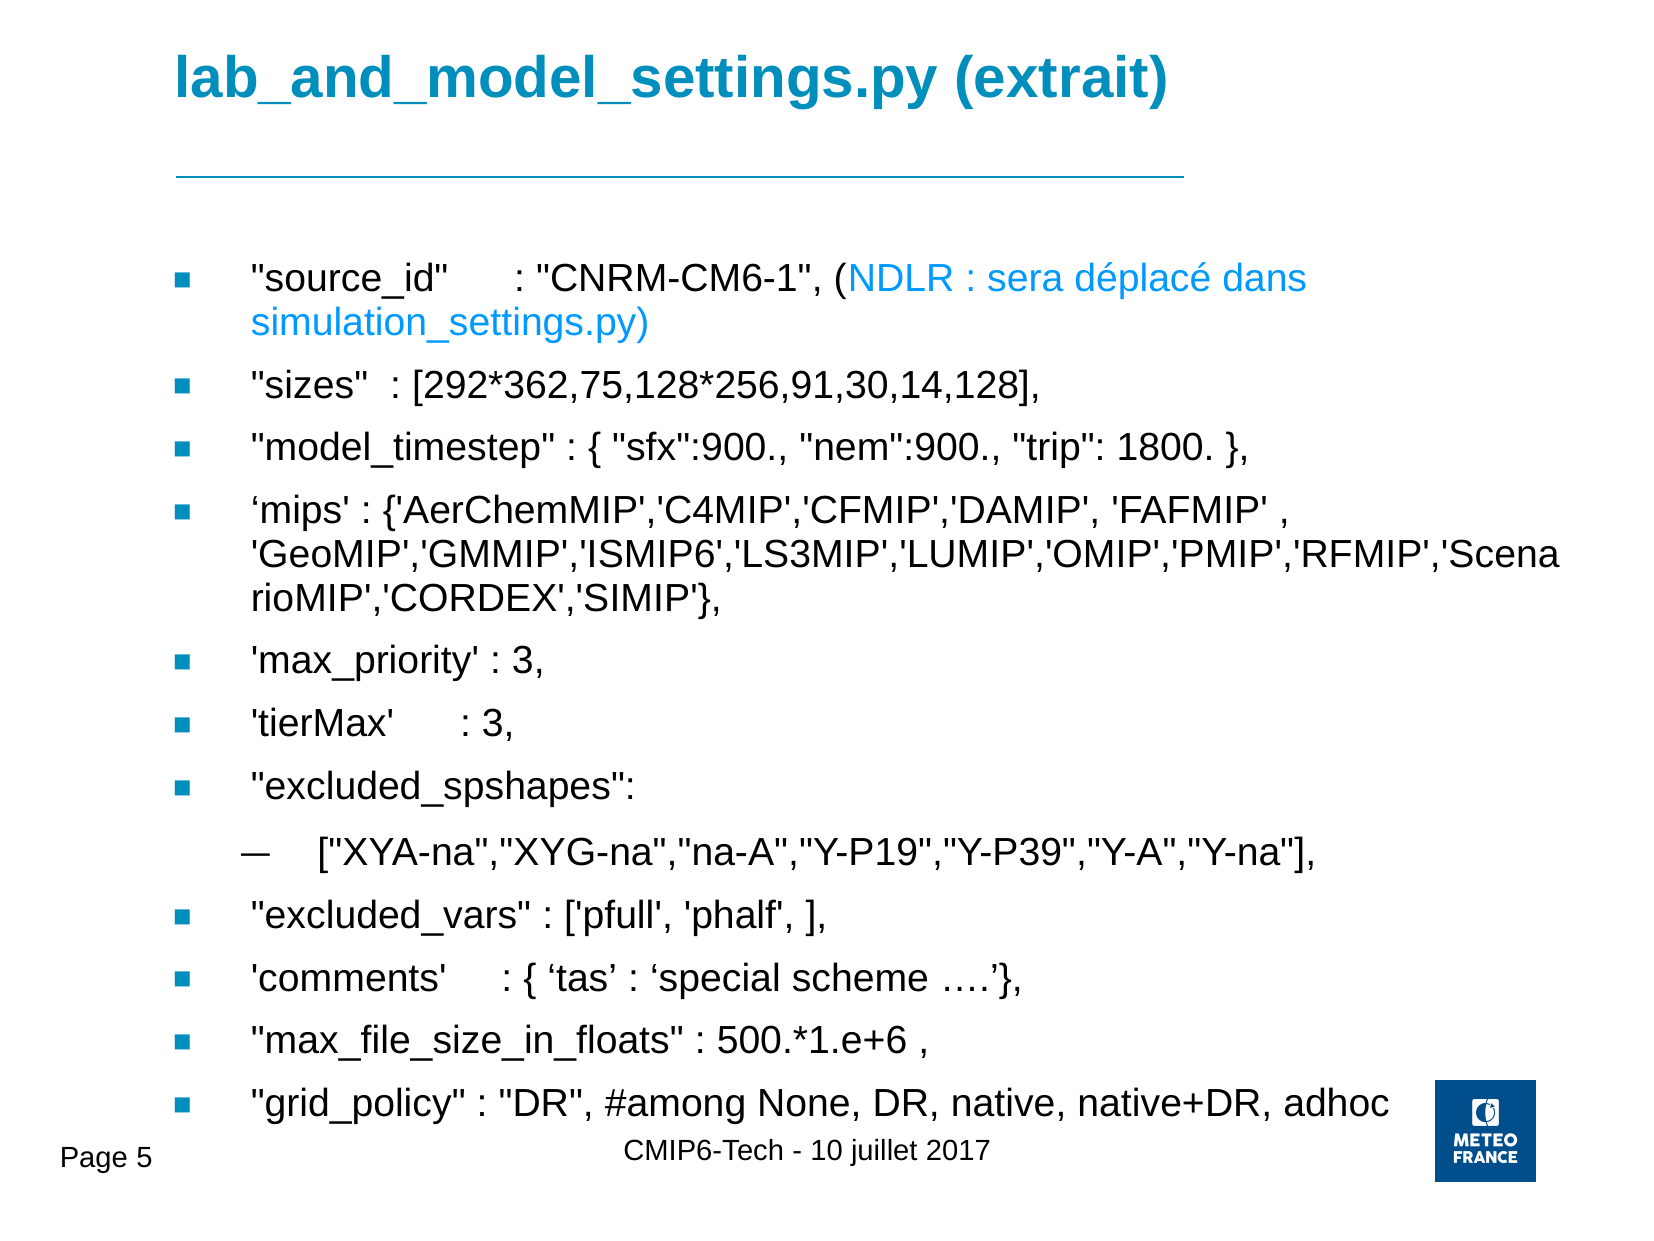

# lab_and_model_settings.py (extrait)
"source_id" : "CNRM-CM6-1", (NDLR : sera déplacé dans simulation_settings.py)
"sizes" : [292*362,75,128*256,91,30,14,128],
"model_timestep" : { "sfx":900., "nem":900., "trip": 1800. },
‘mips' : {'AerChemMIP','C4MIP','CFMIP','DAMIP', 'FAFMIP' , 'GeoMIP','GMMIP','ISMIP6','LS3MIP','LUMIP','OMIP','PMIP','RFMIP','ScenarioMIP','CORDEX','SIMIP'},
'max_priority' : 3,
'tierMax' : 3,
"excluded_spshapes":
["XYA-na","XYG-na","na-A","Y-P19","Y-P39","Y-A","Y-na"],
"excluded_vars" : ['pfull', 'phalf', ],
'comments' : { ‘tas’ : ‘special scheme ….’},
"max_file_size_in_floats" : 500.*1.e+6 ,
"grid_policy" : "DR", #among None, DR, native, native+DR, adhoc
CMIP6-Tech - 10 juillet 2017
5